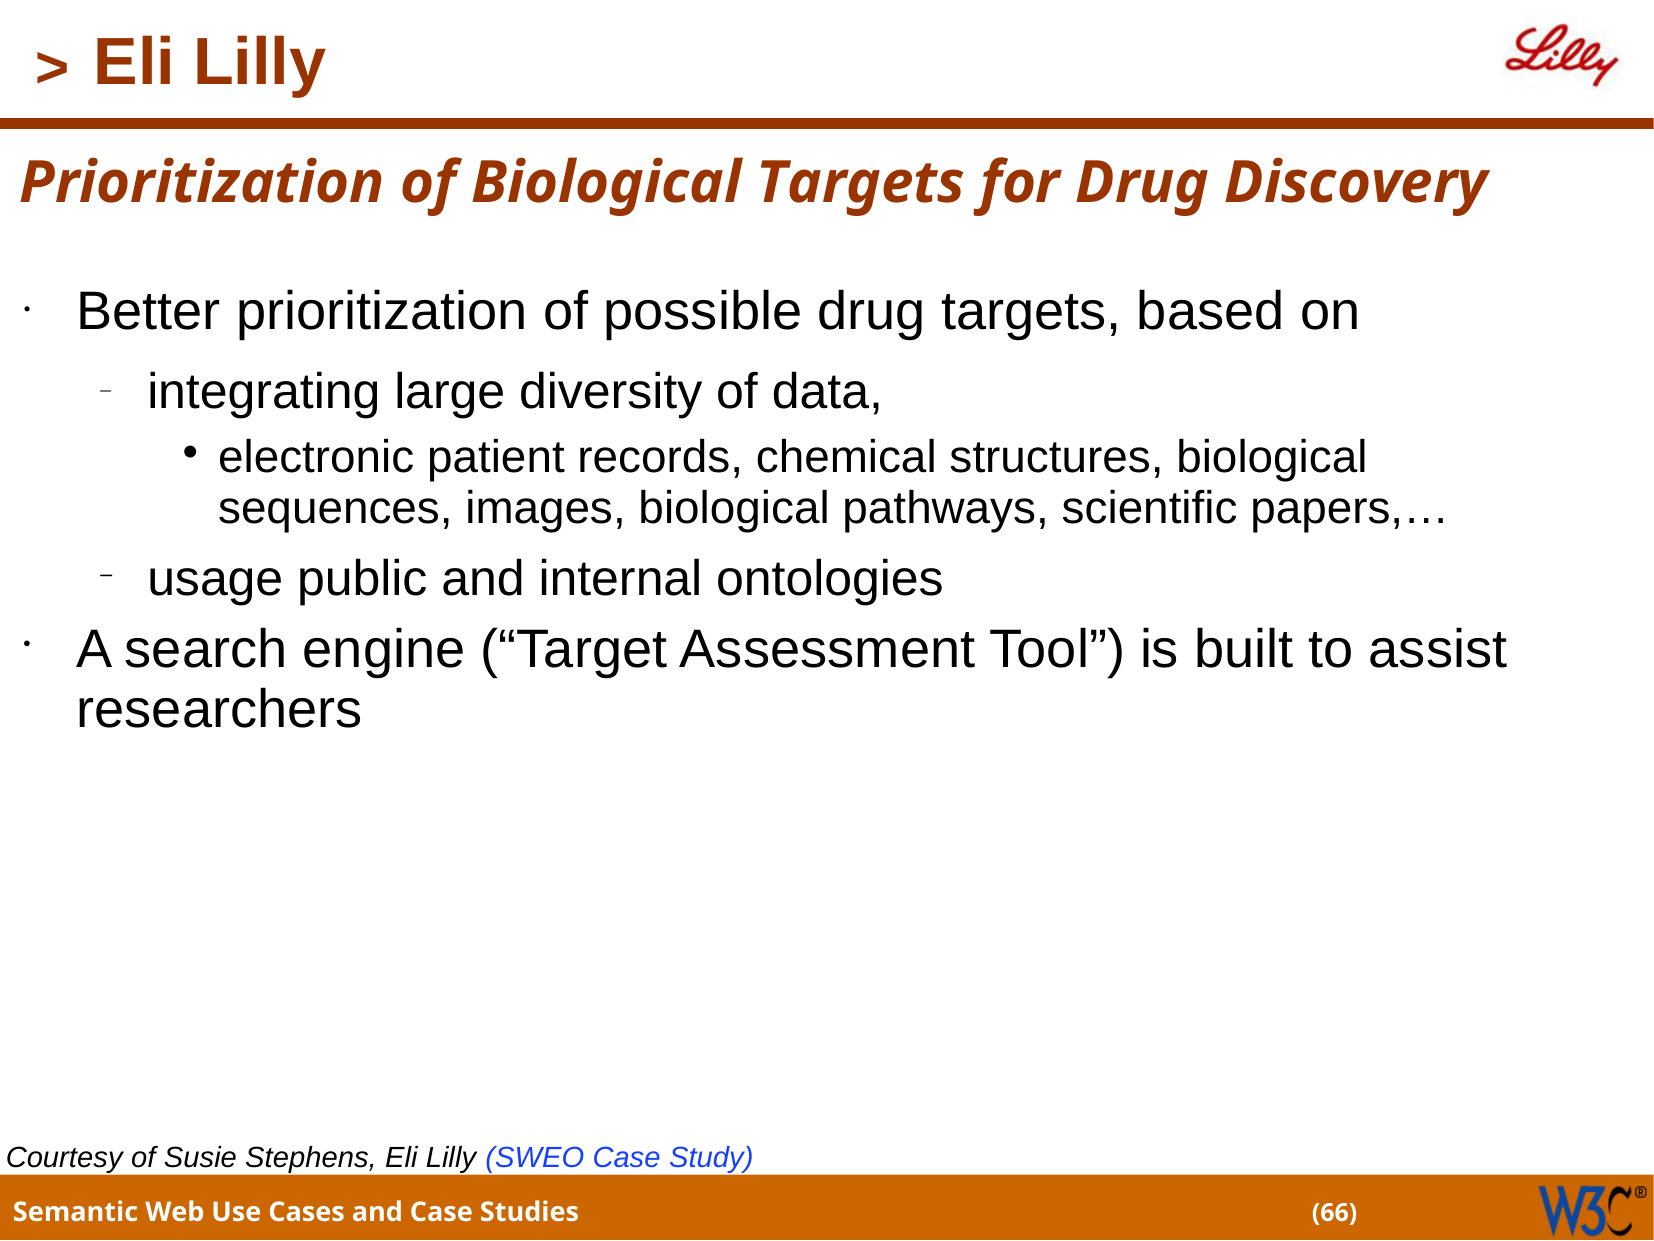

# Eli Lilly
Prioritization of Biological Targets for Drug Discovery
Better prioritization of possible drug targets, based on
integrating large diversity of data,
electronic patient records, chemical structures, biological sequences, images, biological pathways, scientific papers,…
usage public and internal ontologies
A search engine (“Target Assessment Tool”) is built to assist researchers
Courtesy of Susie Stephens, Eli Lilly (SWEO Case Study)